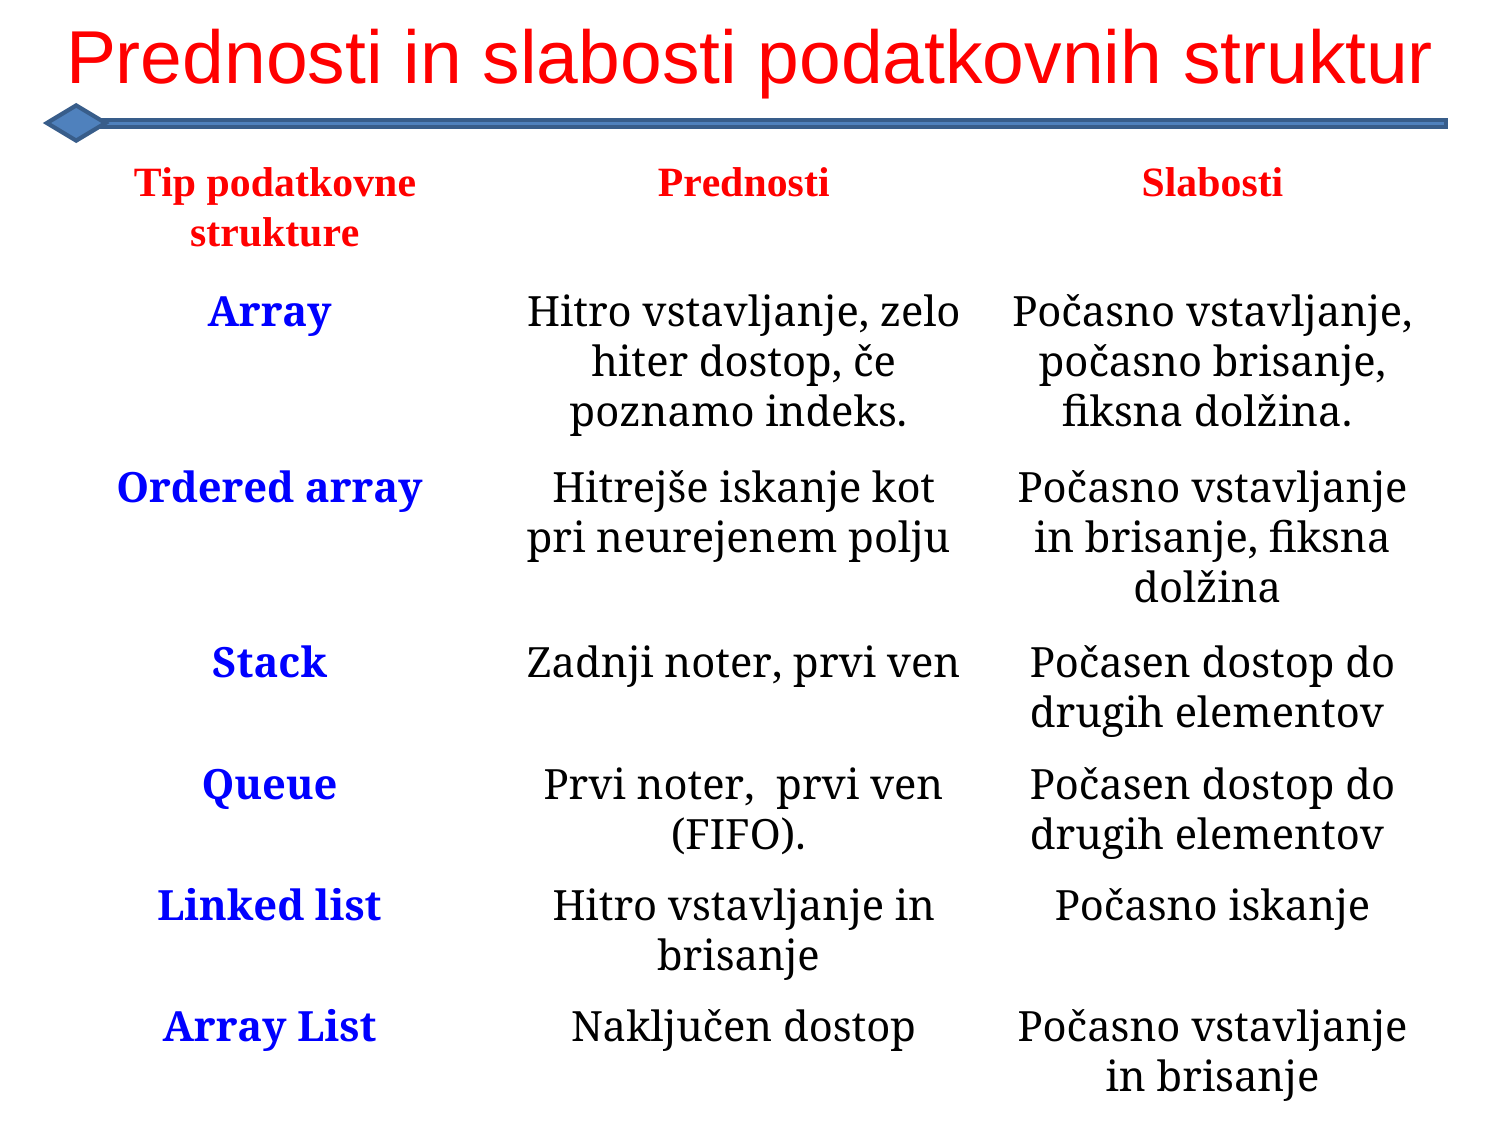

# Prednosti in slabosti podatkovnih struktur
| Tip podatkovne strukture | Prednosti | Slabosti |
| --- | --- | --- |
| Array | Hitro vstavljanje, zelo hiter dostop, če poznamo indeks. | Počasno vstavljanje, počasno brisanje, fiksna dolžina. |
| Ordered array | Hitrejše iskanje kot pri neurejenem polju | Počasno vstavljanje in brisanje, fiksna dolžina |
| Stack | Zadnji noter, prvi ven | Počasen dostop do drugih elementov |
| Queue | Prvi noter, prvi ven (FIFO). | Počasen dostop do drugih elementov |
| Linked list | Hitro vstavljanje in brisanje | Počasno iskanje |
| Array List | Naključen dostop | Počasno vstavljanje in brisanje |